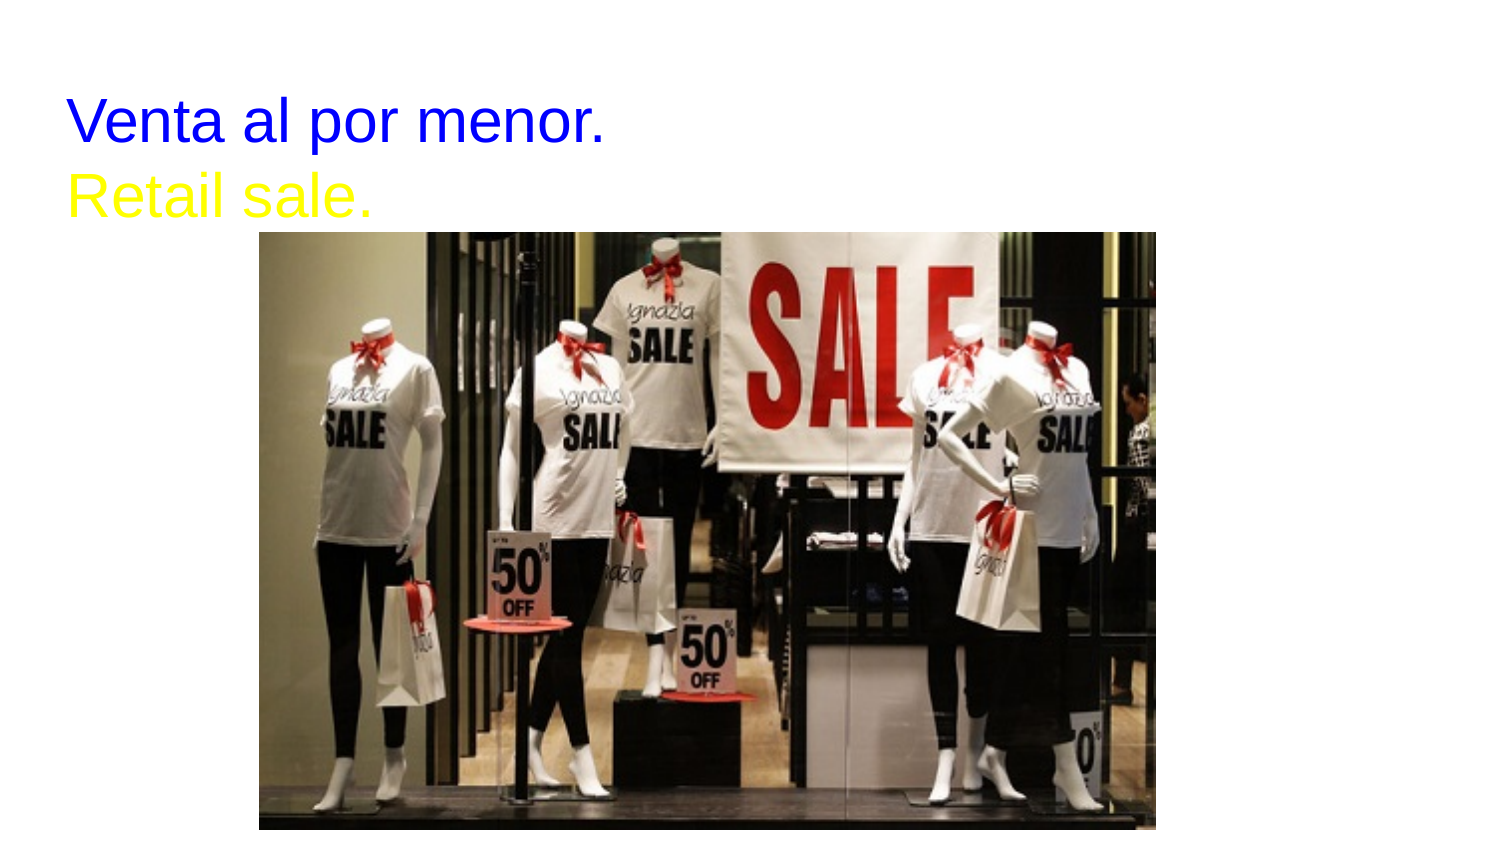

# Venta al por menor. Retail sale.